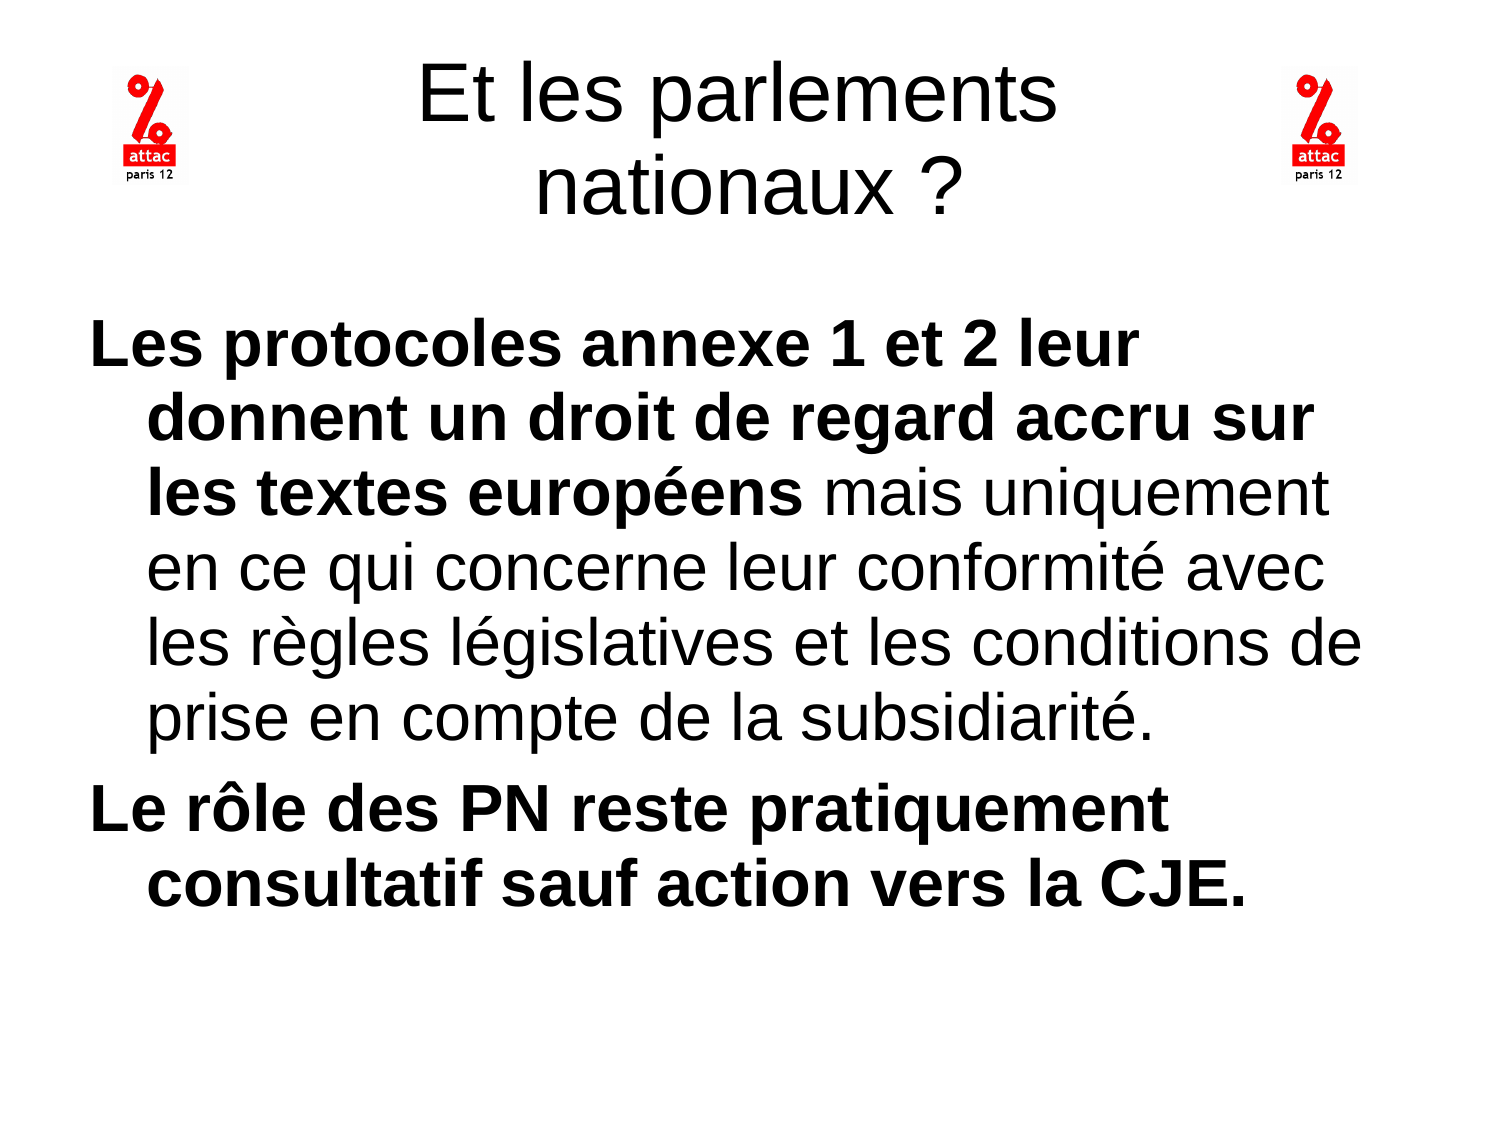

# Et les parlements nationaux ?
Les protocoles annexe 1 et 2 leur donnent un droit de regard accru sur les textes européens mais uniquement en ce qui concerne leur conformité avec les règles législatives et les conditions de prise en compte de la subsidiarité.
Le rôle des PN reste pratiquement consultatif sauf action vers la CJE.